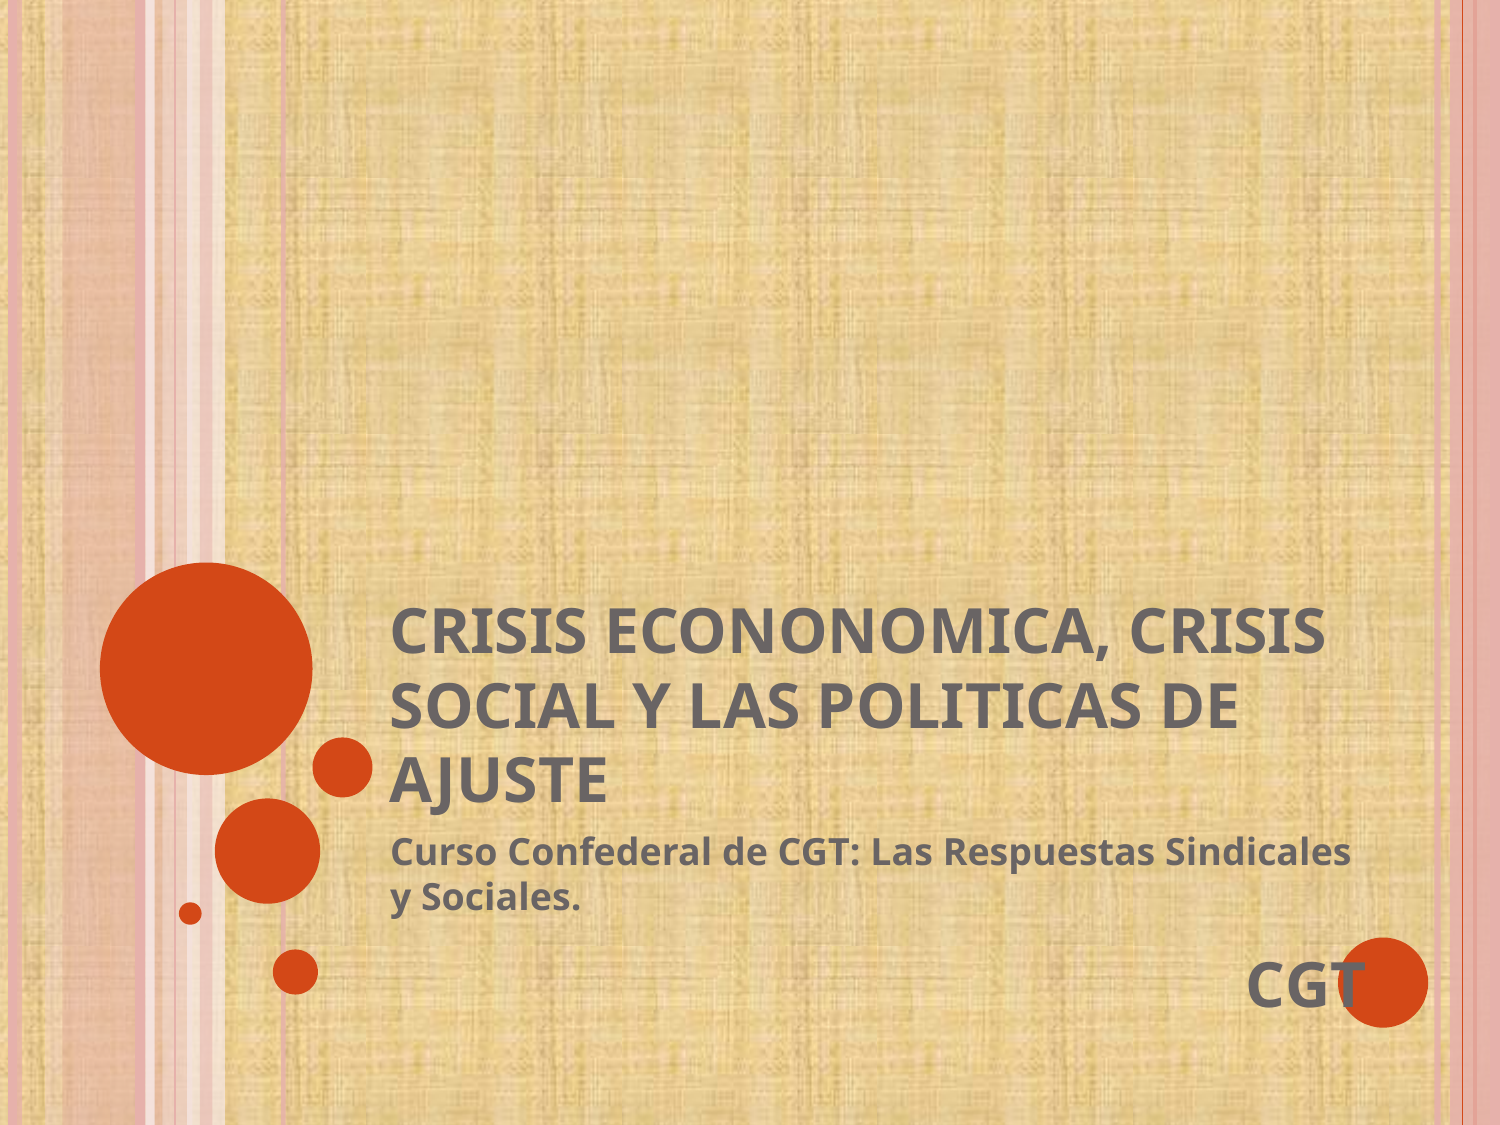

# CRISIS ECONONOMICA, CRISIS SOCIAL Y LAS POLITICAS DE AJUSTE
Curso Confederal de CGT: Las Respuestas Sindicales y Sociales.
CGT